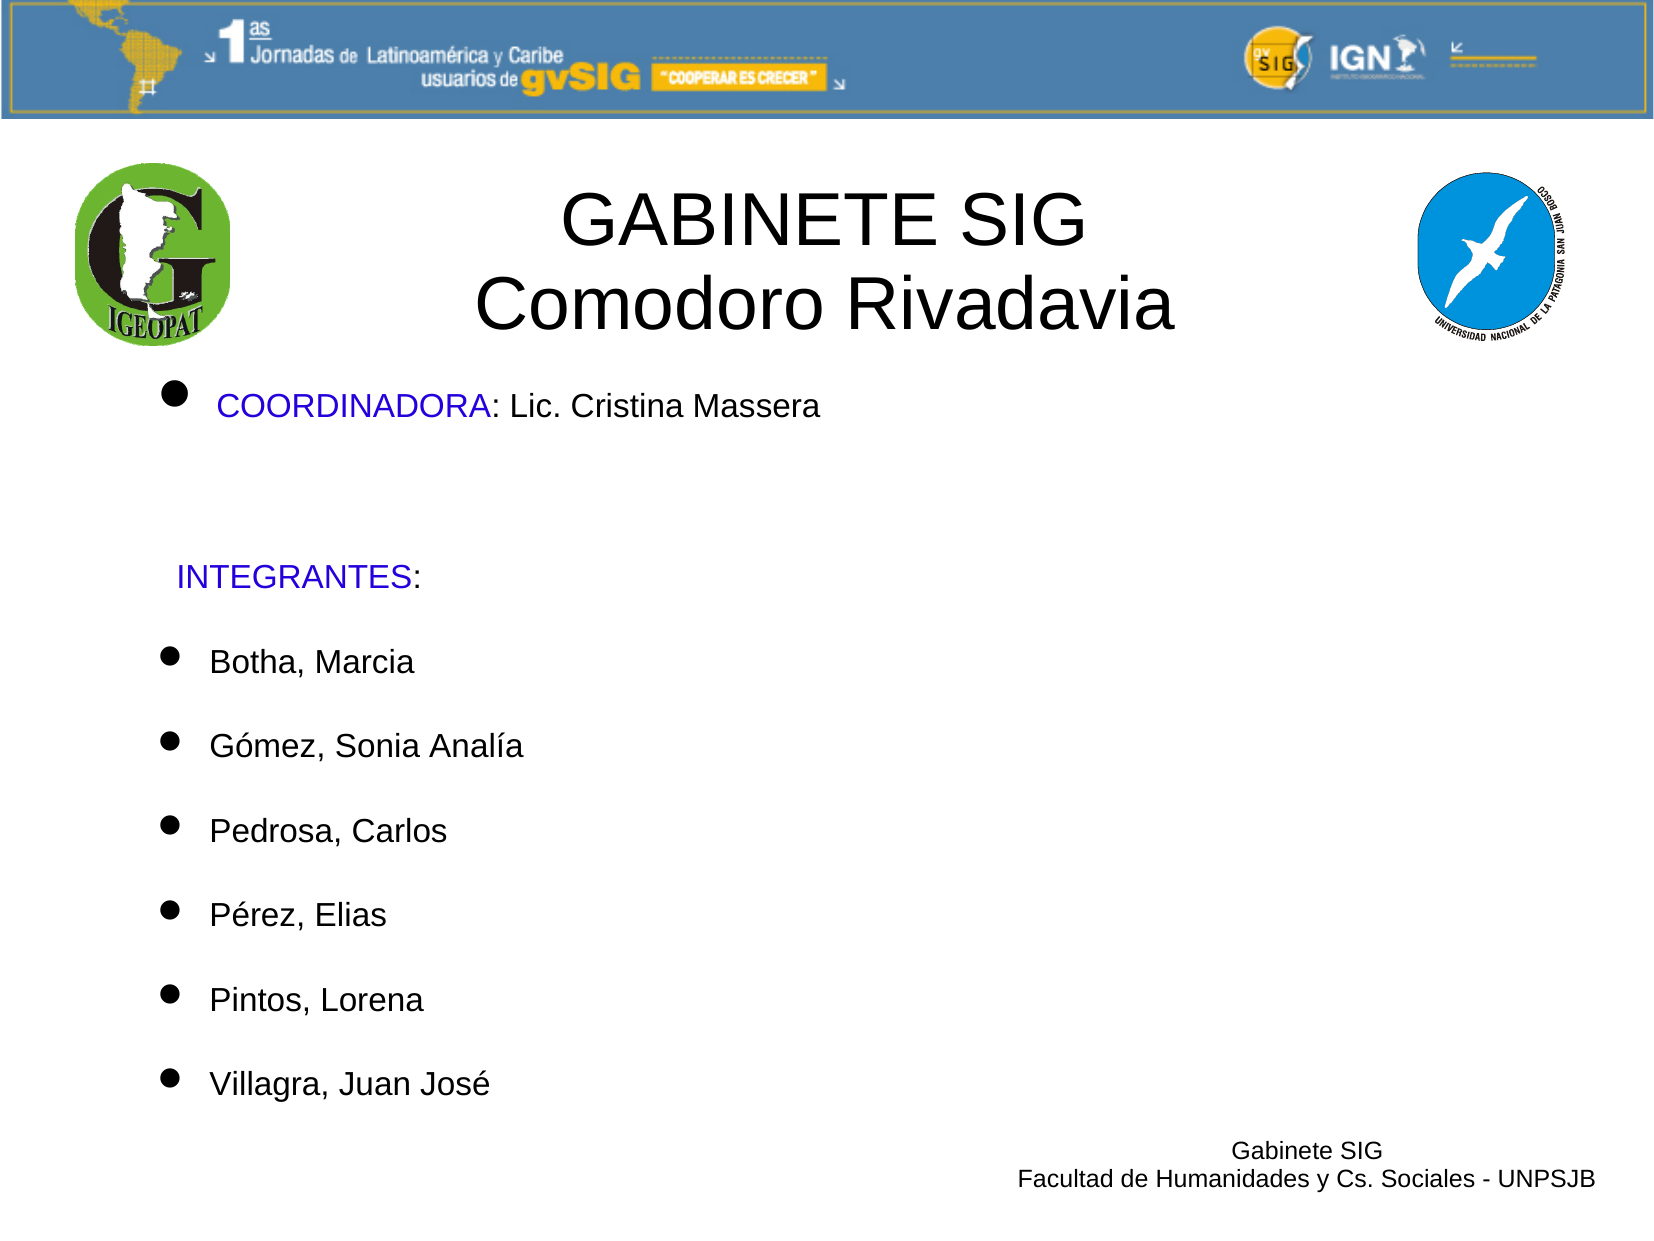

GABINETE SIG
Comodoro Rivadavia
 COORDINADORA: Lic. Cristina Massera
 INTEGRANTES:
 Botha, Marcia
 Gómez, Sonia Analía
 Pedrosa, Carlos
 Pérez, Elias
 Pintos, Lorena
 Villagra, Juan José
Gabinete SIG
Facultad de Humanidades y Cs. Sociales - UNPSJB